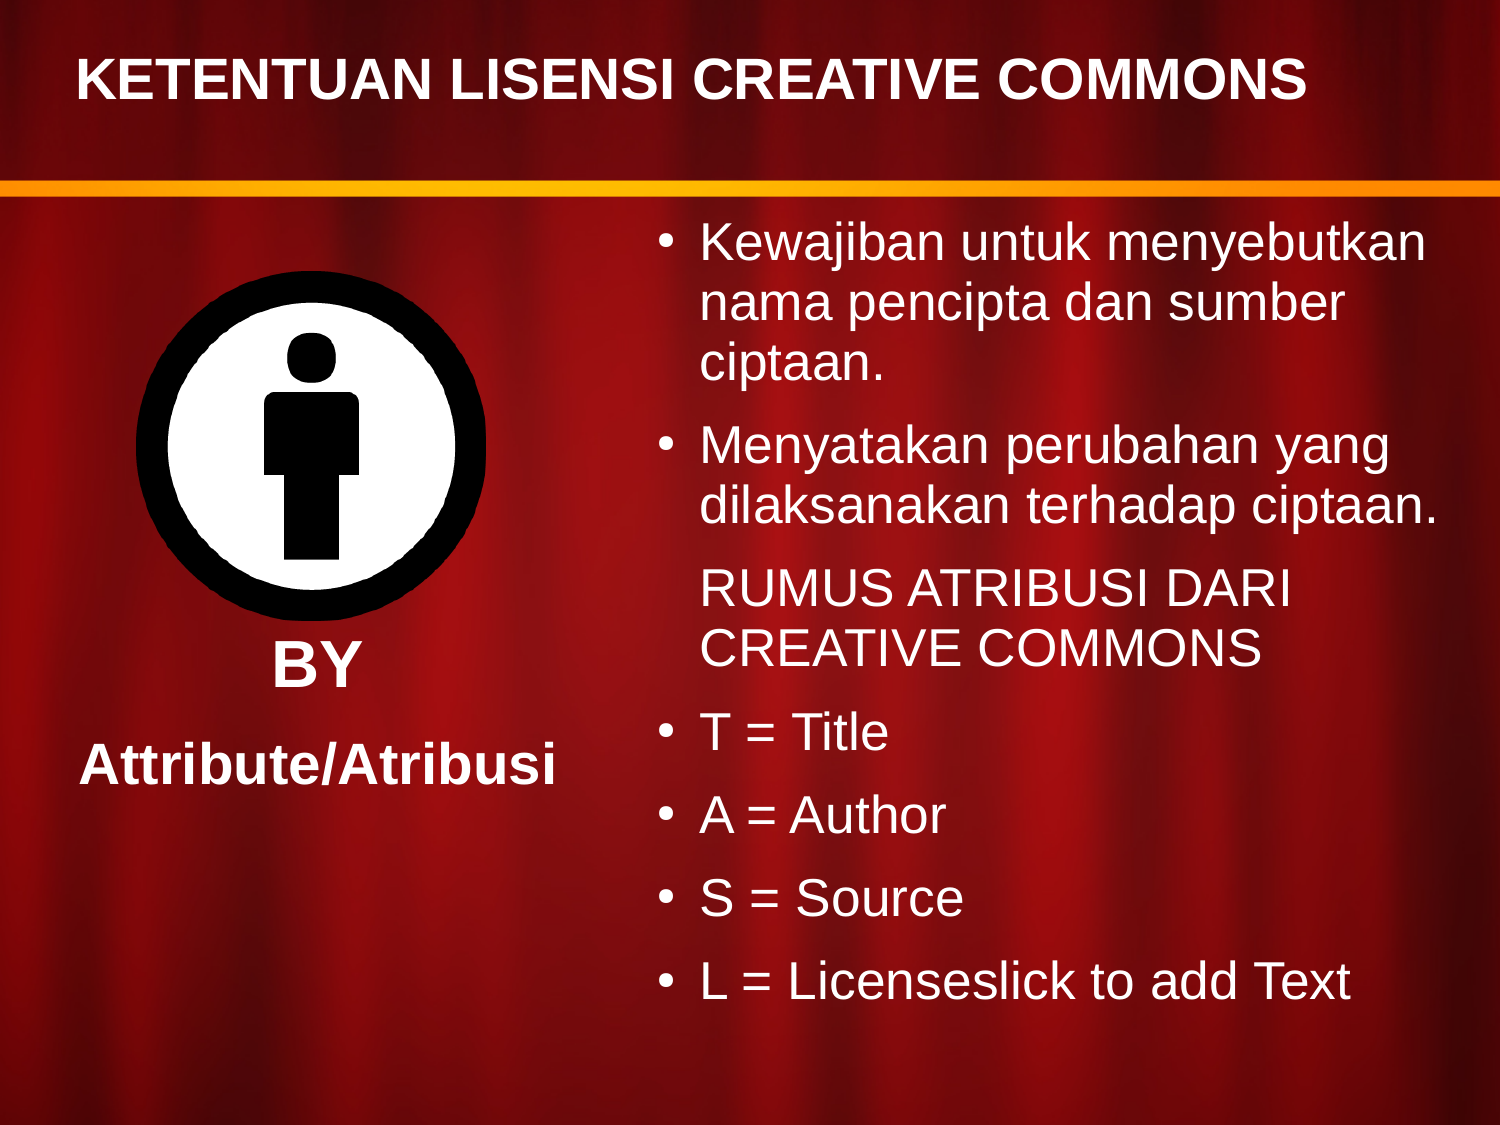

# KETENTUAN LISENSI CREATIVE COMMONS
BY
Attribute/Atribusi
Kewajiban untuk menyebutkan nama pencipta dan sumber ciptaan.
Menyatakan perubahan yang dilaksanakan terhadap ciptaan.
RUMUS ATRIBUSI DARI CREATIVE COMMONS
T = Title
A = Author
S = Source
L = Licenseslick to add Text